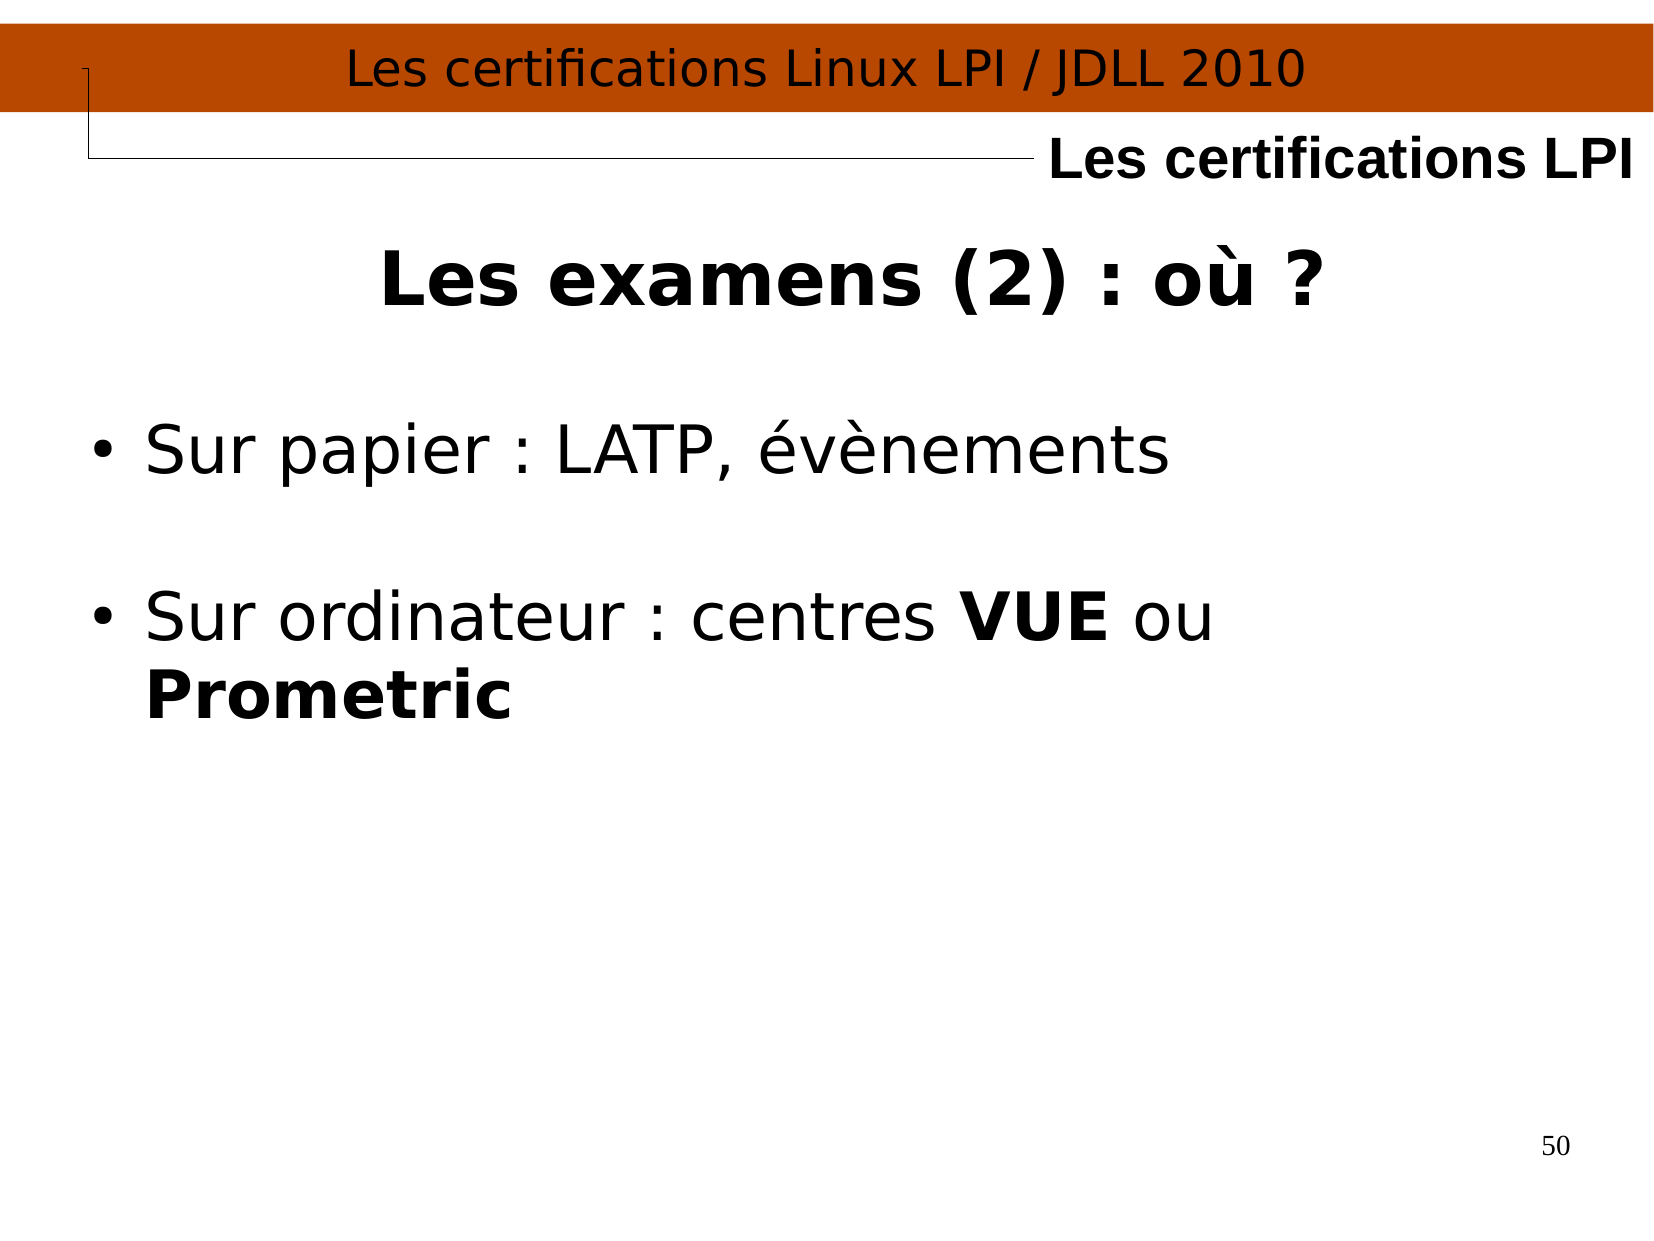

# Les certifications Linux LPI / JDLL 2010
Les certifications LPI
Les examens (2) : où ?
Sur papier : LATP, évènements
Sur ordinateur : centres VUE ou Prometric
50